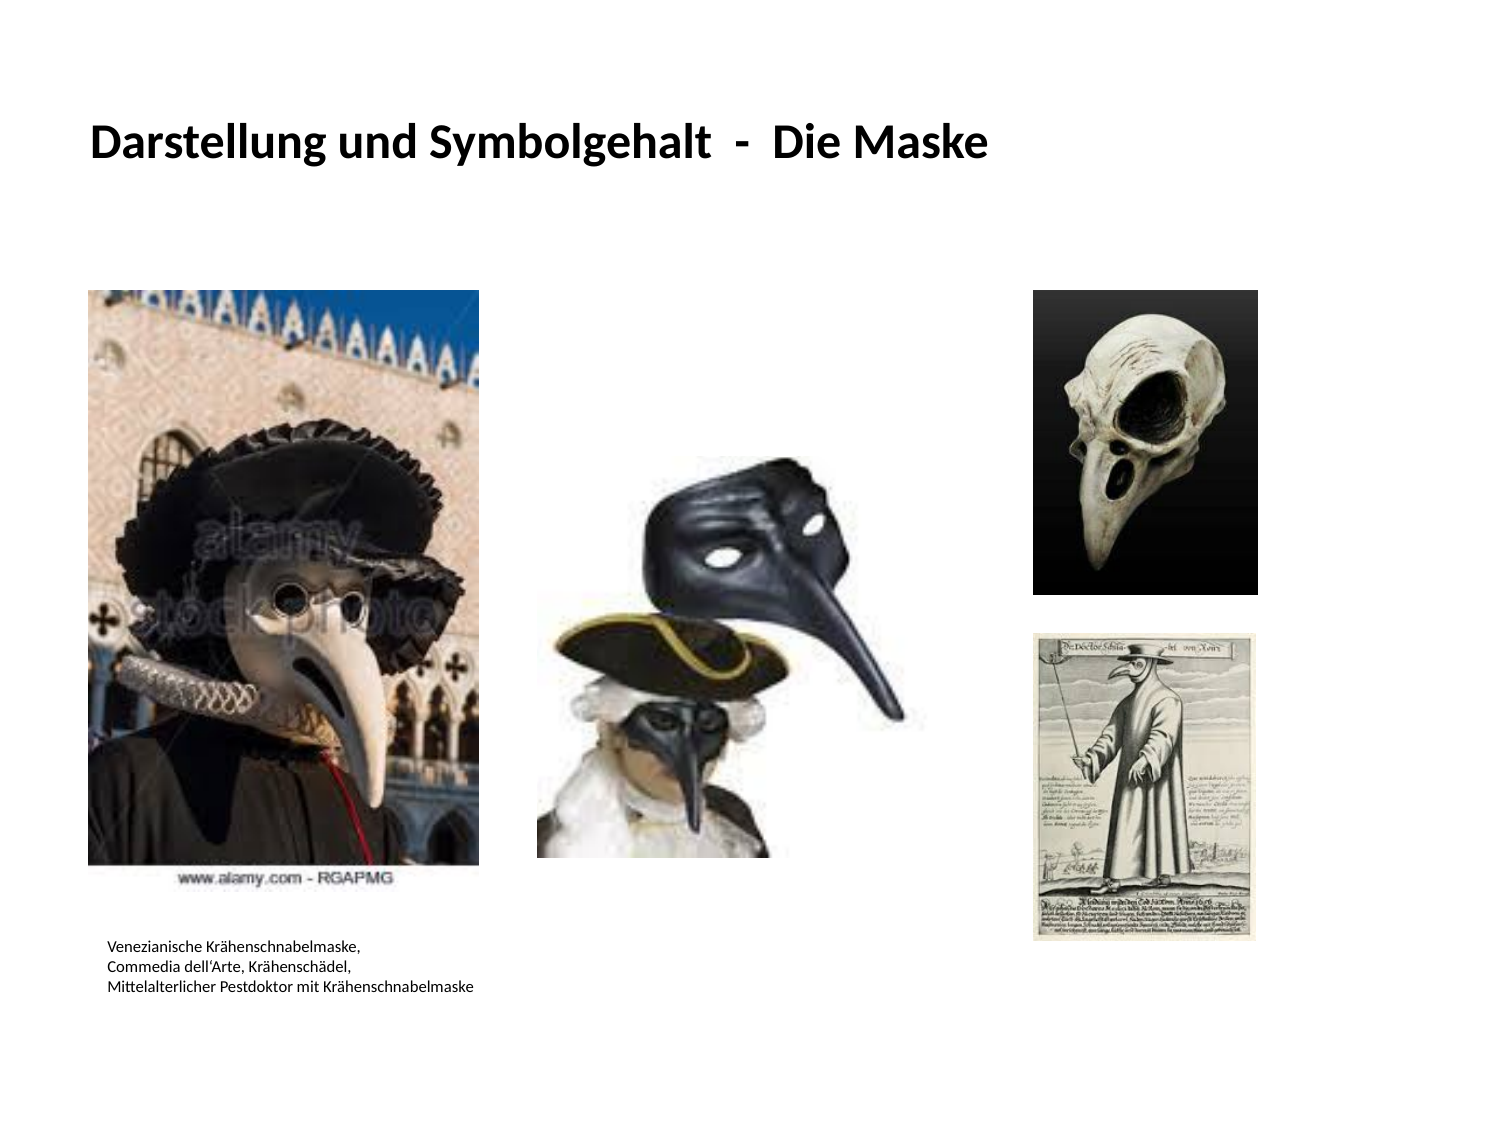

# Darstellung und Symbolgehalt - Die Maske
Venezianische Krähenschnabelmaske,
Commedia dell‘Arte, Krähenschädel,
Mittelalterlicher Pestdoktor mit Krähenschnabelmaske